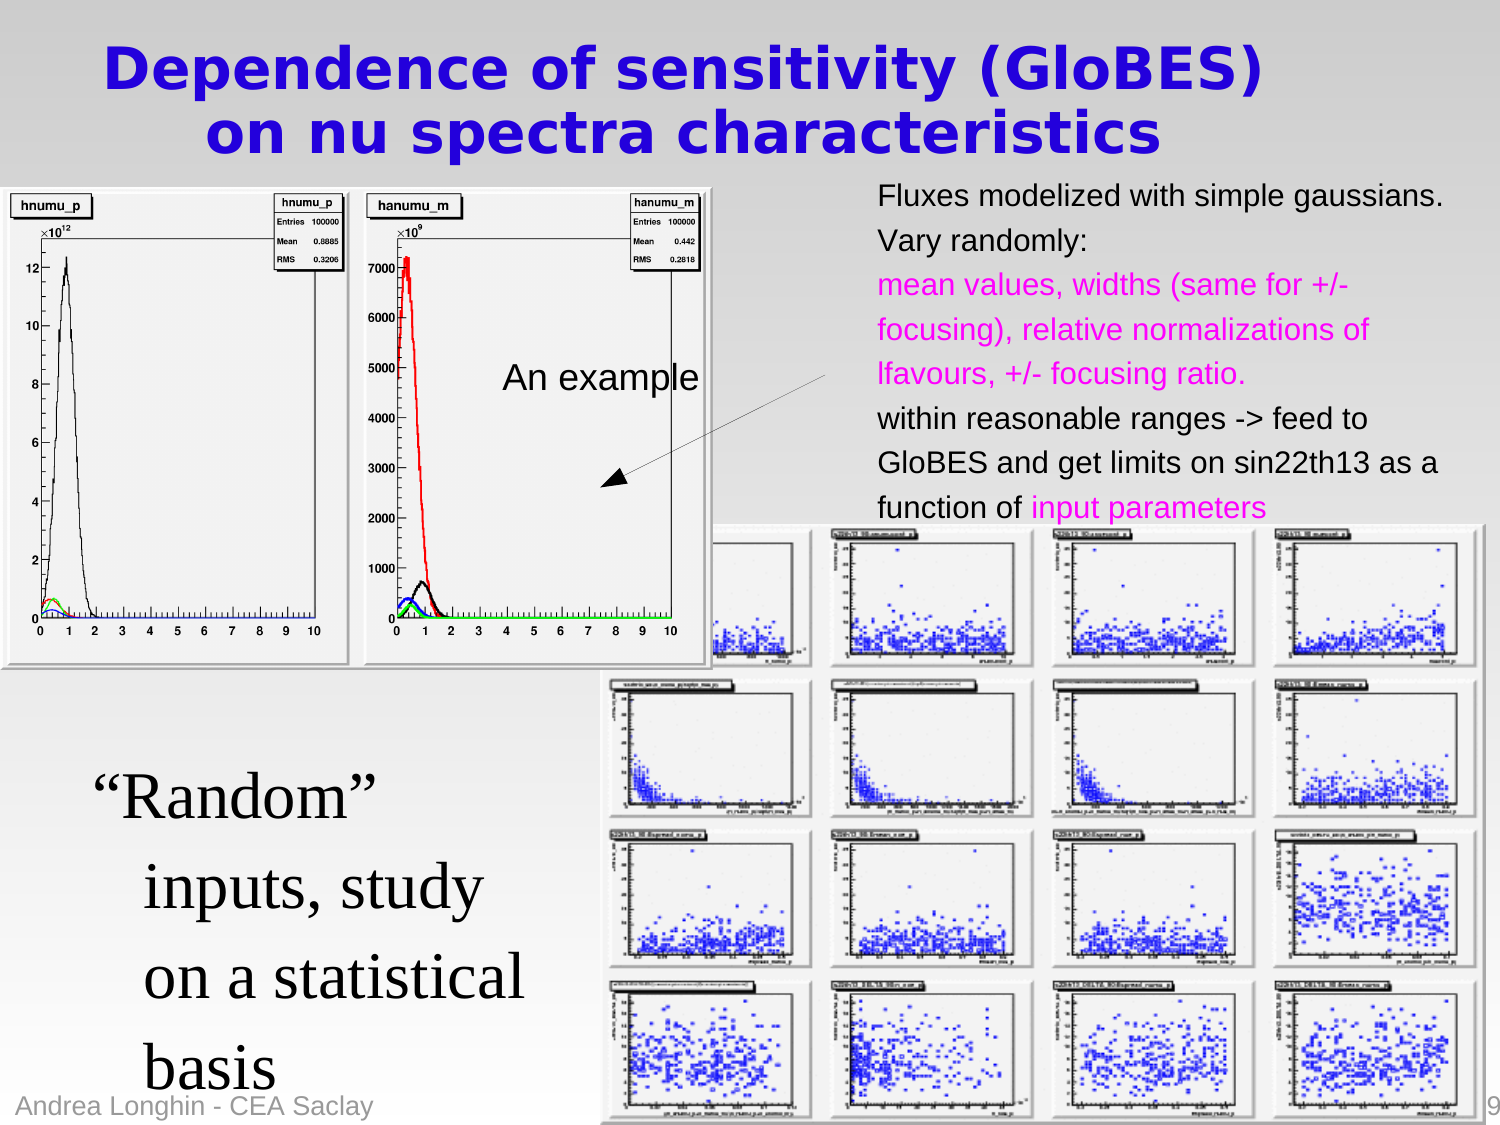

# Dependence of sensitivity (GloBES) on nu spectra characteristics
Fluxes modelized with simple gaussians.
Vary randomly:
mean values, widths (same for +/- focusing), relative normalizations of lfavours, +/- focusing ratio.
within reasonable ranges -> feed to GloBES and get limits on sin22th13 as a function of input parameters
An example
“Random” inputs, study on a statistical basis